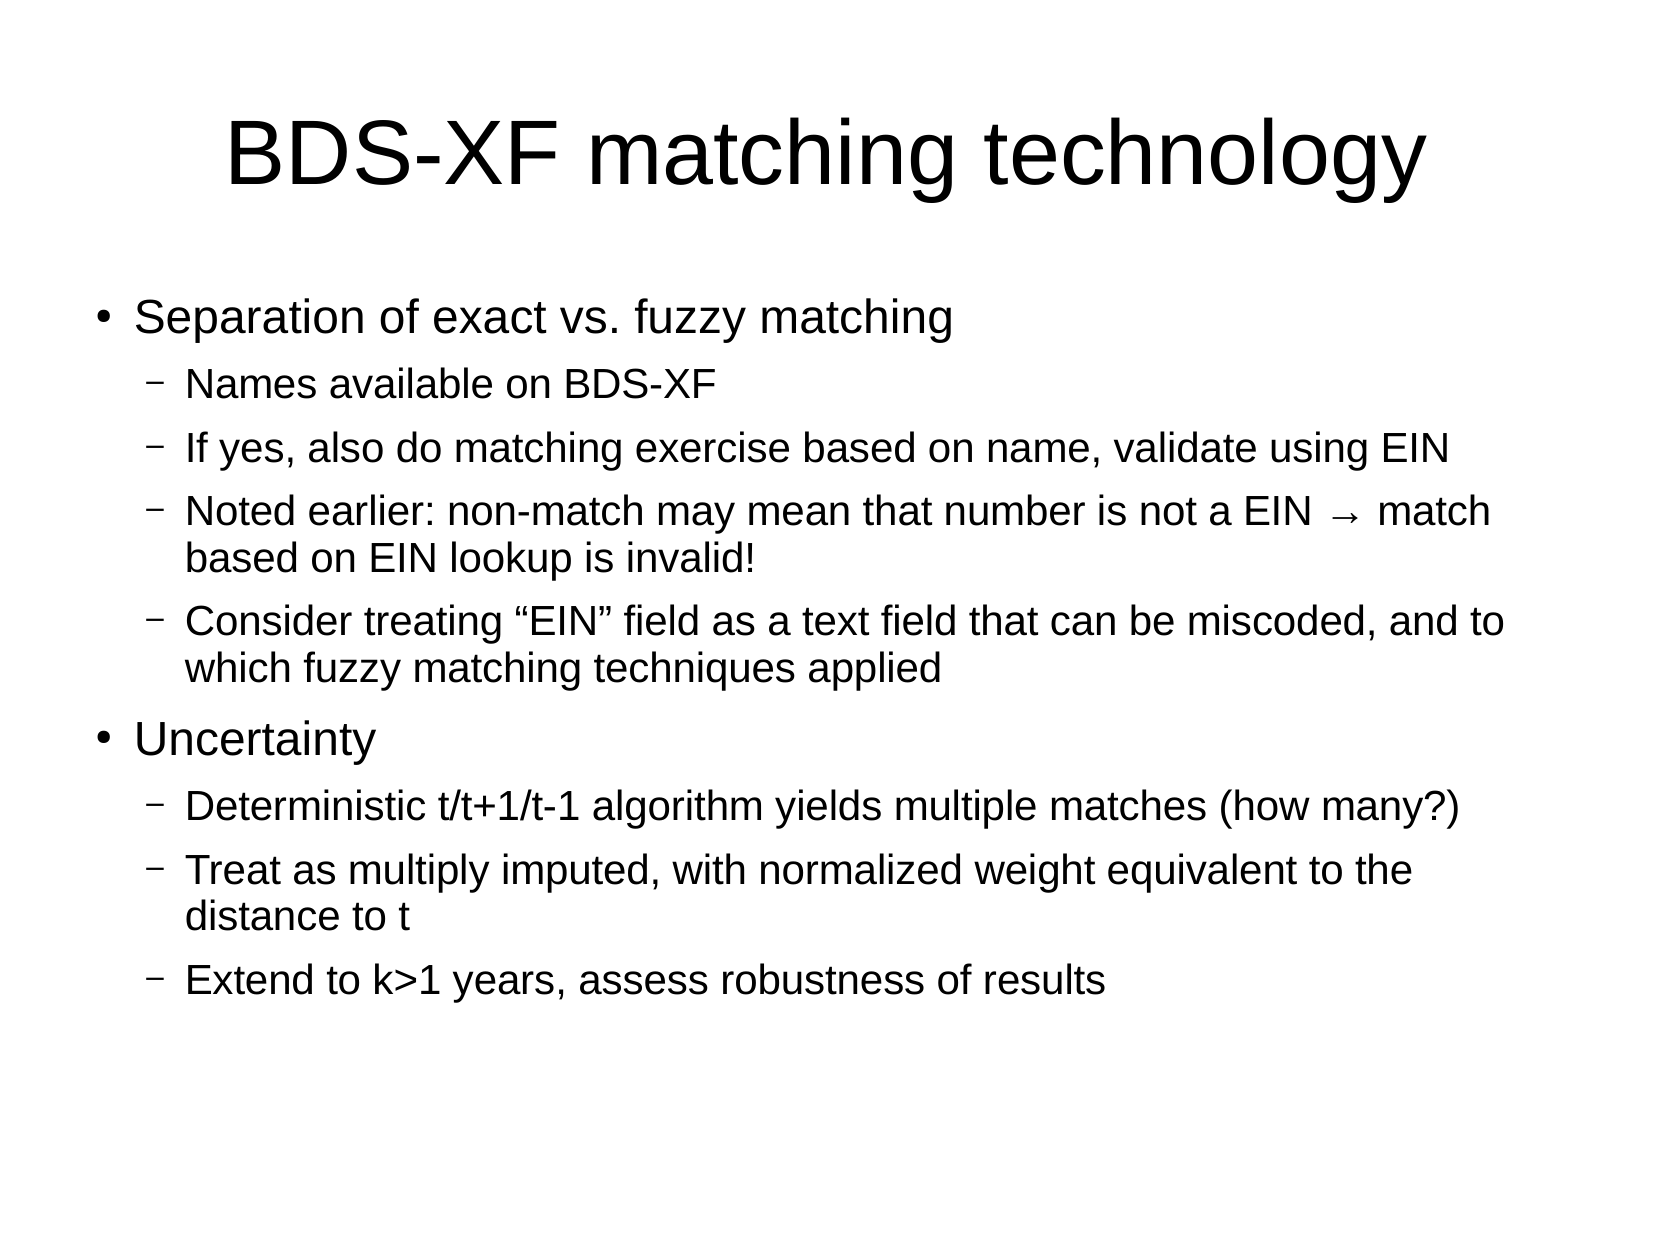

# BDS-XF matching technology
Separation of exact vs. fuzzy matching
Names available on BDS-XF
If yes, also do matching exercise based on name, validate using EIN
Noted earlier: non-match may mean that number is not a EIN → match based on EIN lookup is invalid!
Consider treating “EIN” field as a text field that can be miscoded, and to which fuzzy matching techniques applied
Uncertainty
Deterministic t/t+1/t-1 algorithm yields multiple matches (how many?)
Treat as multiply imputed, with normalized weight equivalent to the distance to t
Extend to k>1 years, assess robustness of results